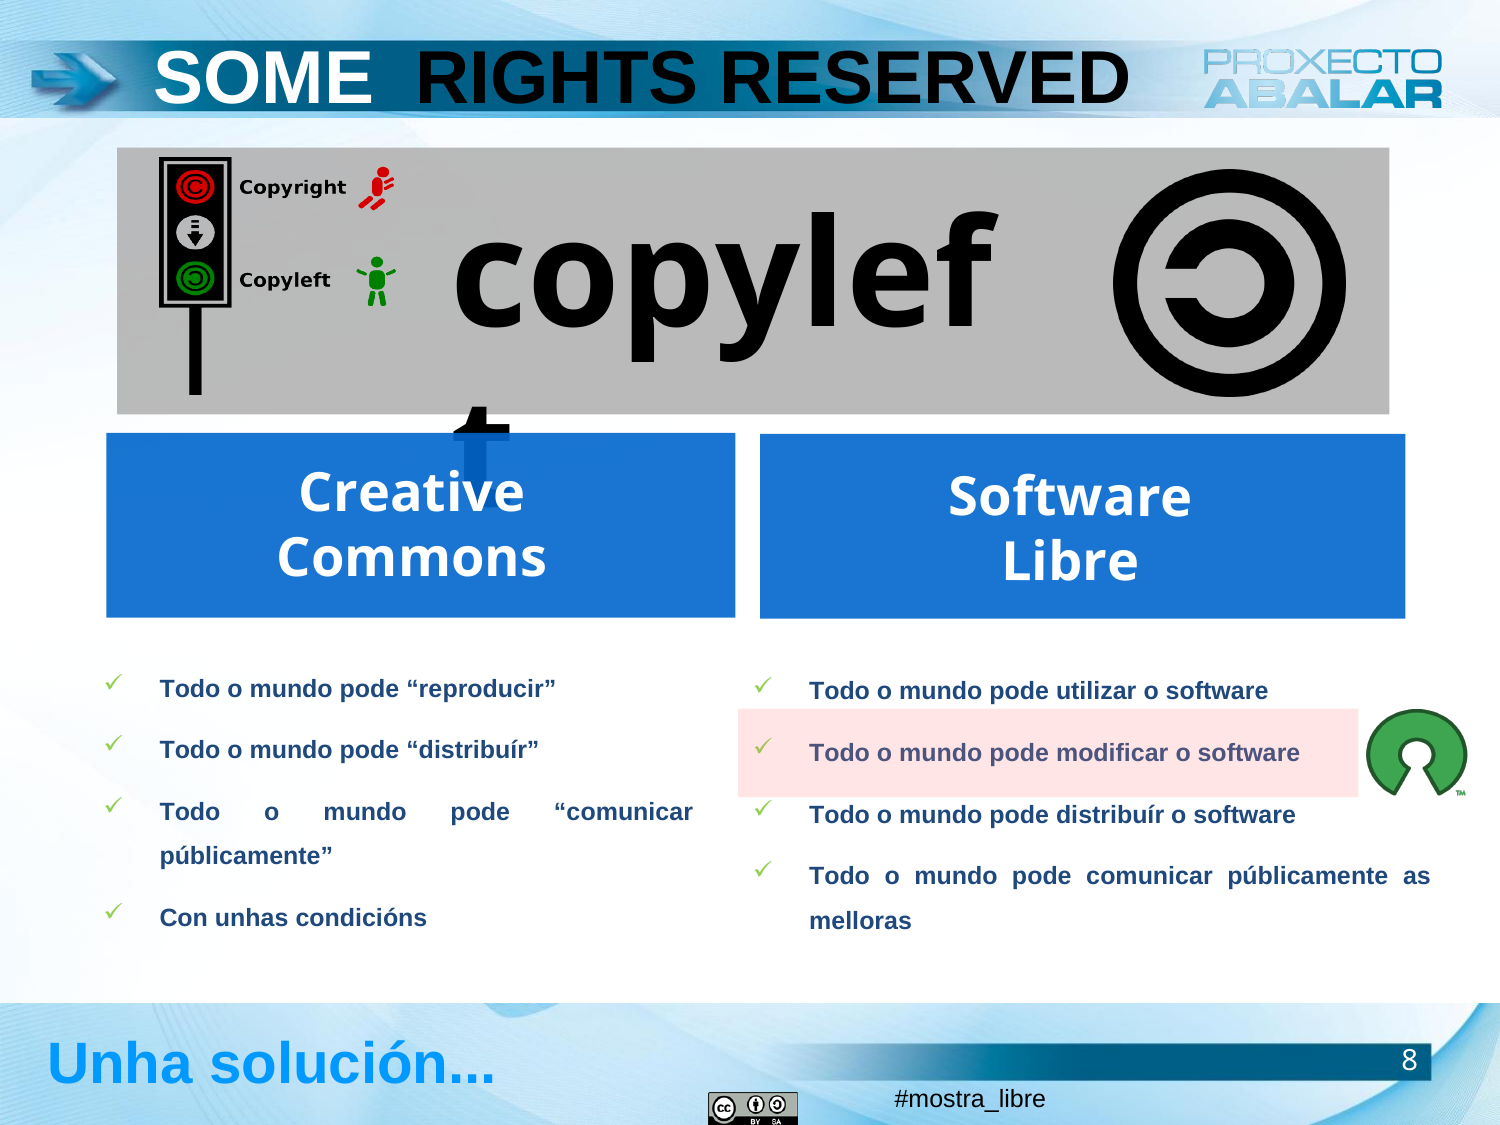

SOME RIGHTS RESERVED
copyleft
Creative
Commons
Software Libre
Todo o mundo pode “reproducir”
Todo o mundo pode “distribuír”
Todo o mundo pode “comunicar públicamente”
Con unhas condicións
Todo o mundo pode utilizar o software
Todo o mundo pode modificar o software
Todo o mundo pode distribuír o software
Todo o mundo pode comunicar públicamente as melloras
Unha solución...
#mostra_libre